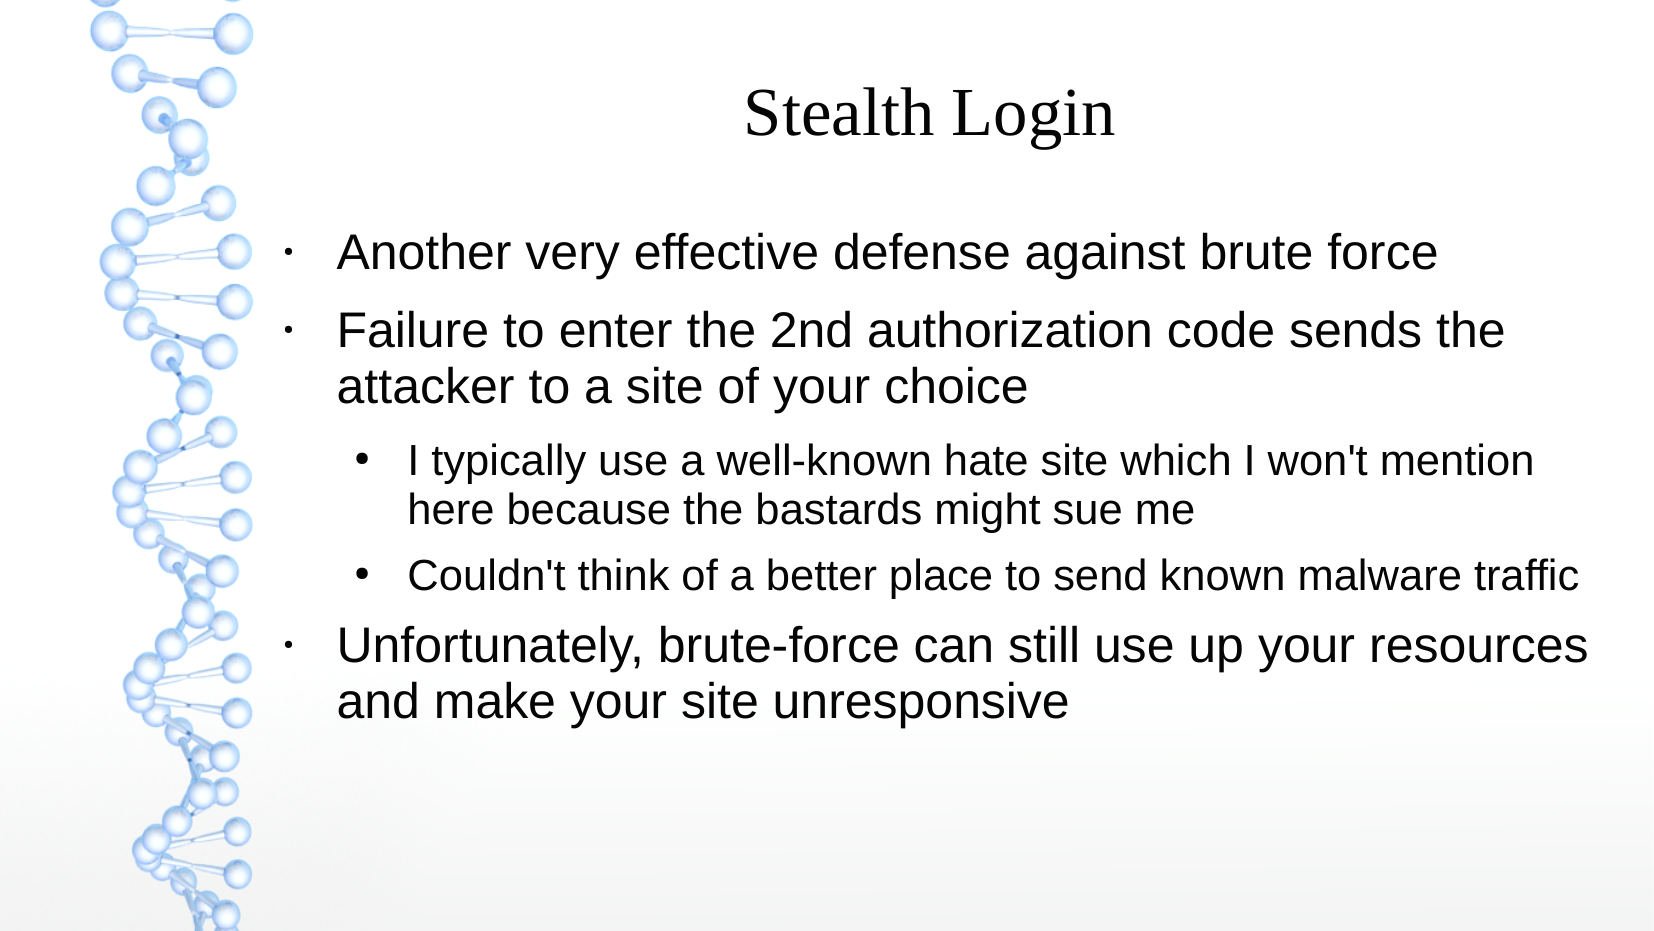

# Stealth Login
Another very effective defense against brute force
Failure to enter the 2nd authorization code sends the attacker to a site of your choice
I typically use a well-known hate site which I won't mention here because the bastards might sue me
Couldn't think of a better place to send known malware traffic
Unfortunately, brute-force can still use up your resources and make your site unresponsive